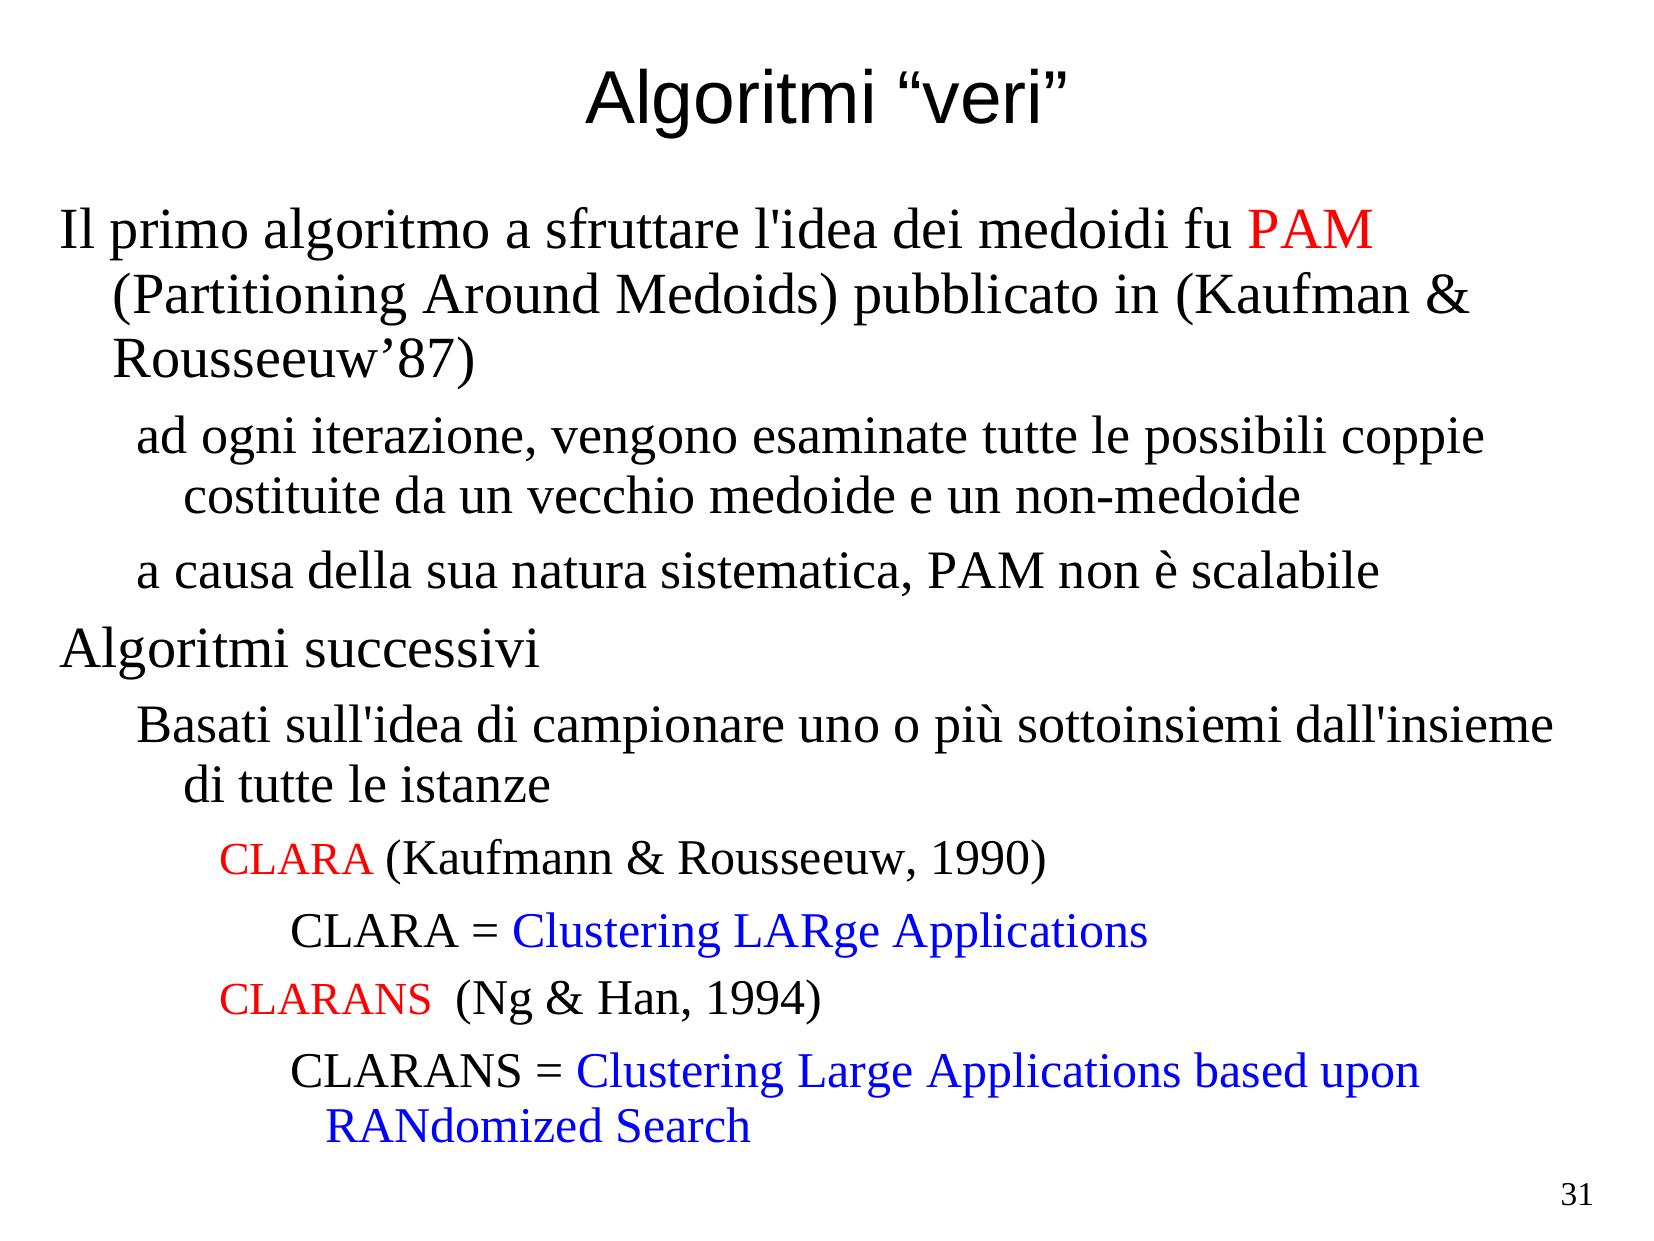

# Algoritmi “veri”
Il primo algoritmo a sfruttare l'idea dei medoidi fu PAM (Partitioning Around Medoids) pubblicato in (Kaufman & Rousseeuw’87)
ad ogni iterazione, vengono esaminate tutte le possibili coppie costituite da un vecchio medoide e un non-medoide
a causa della sua natura sistematica, PAM non è scalabile
Algoritmi successivi
Basati sull'idea di campionare uno o più sottoinsiemi dall'insieme di tutte le istanze
CLARA (Kaufmann & Rousseeuw, 1990)
CLARA = Clustering LARge Applications
CLARANS (Ng & Han, 1994)
CLARANS = Clustering Large Applications based upon RANdomized Search